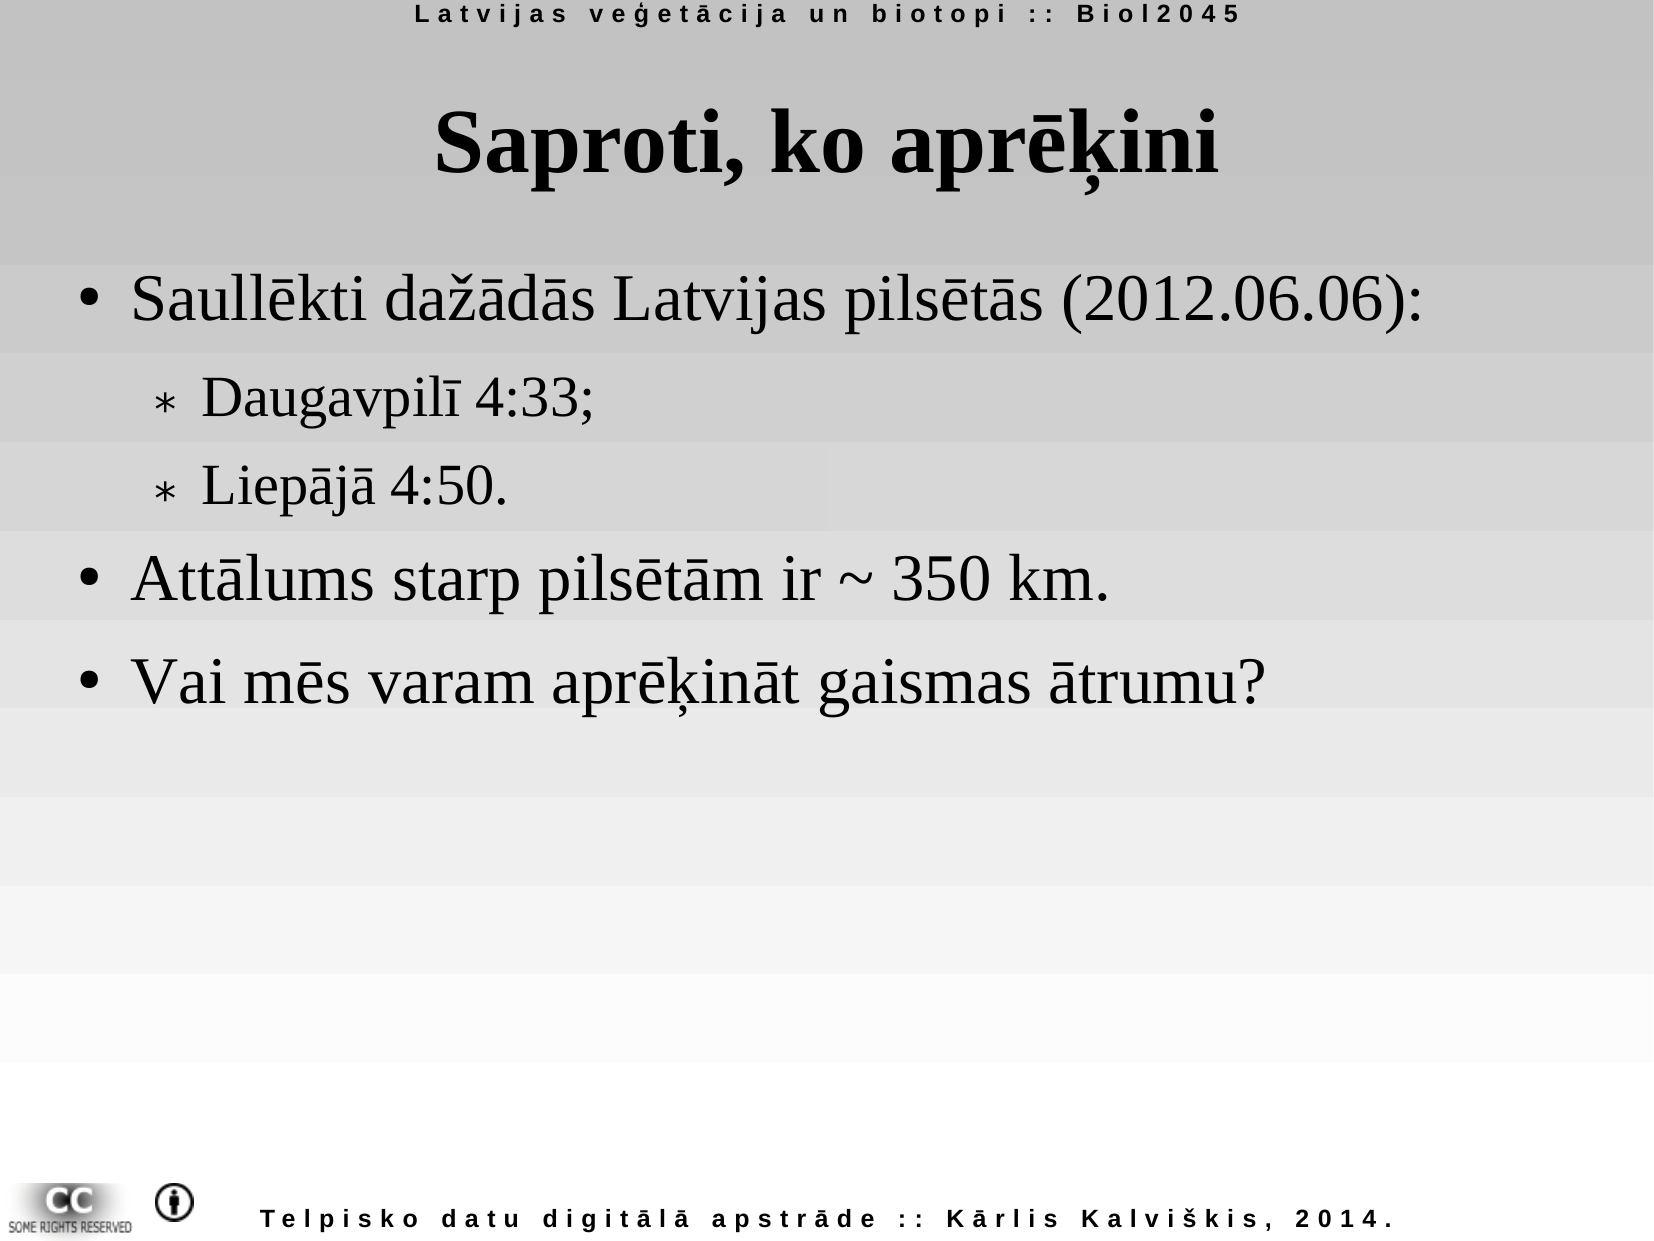

# Saproti, ko aprēķini
Saullēkti dažādās Latvijas pilsētās (2012.06.06):
Daugavpilī 4:33;
Liepājā 4:50.
Attālums starp pilsētām ir ~ 350 km.
Vai mēs varam aprēķināt gaismas ātrumu?